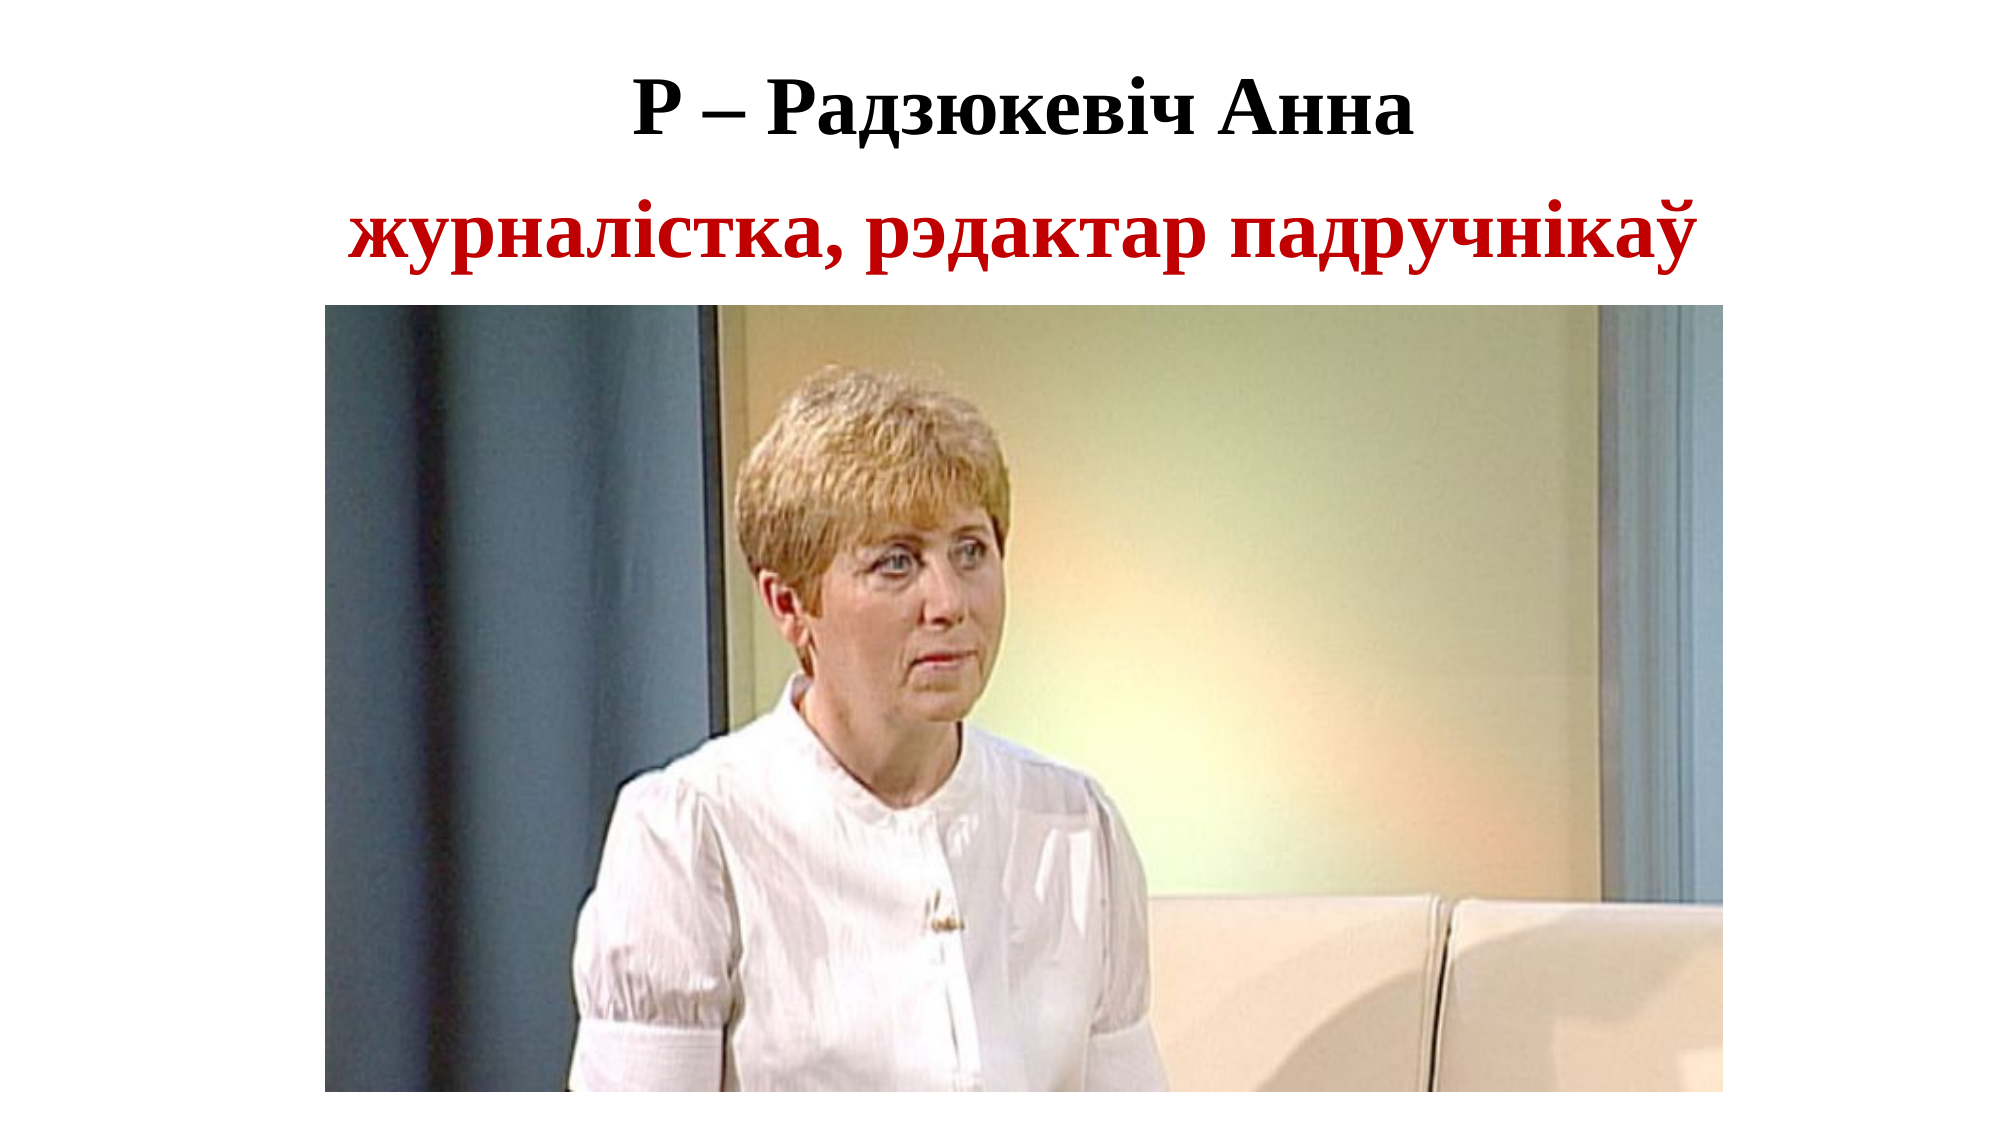

Р – Радзюкевіч Анна
журналістка, рэдактар падручнікаў